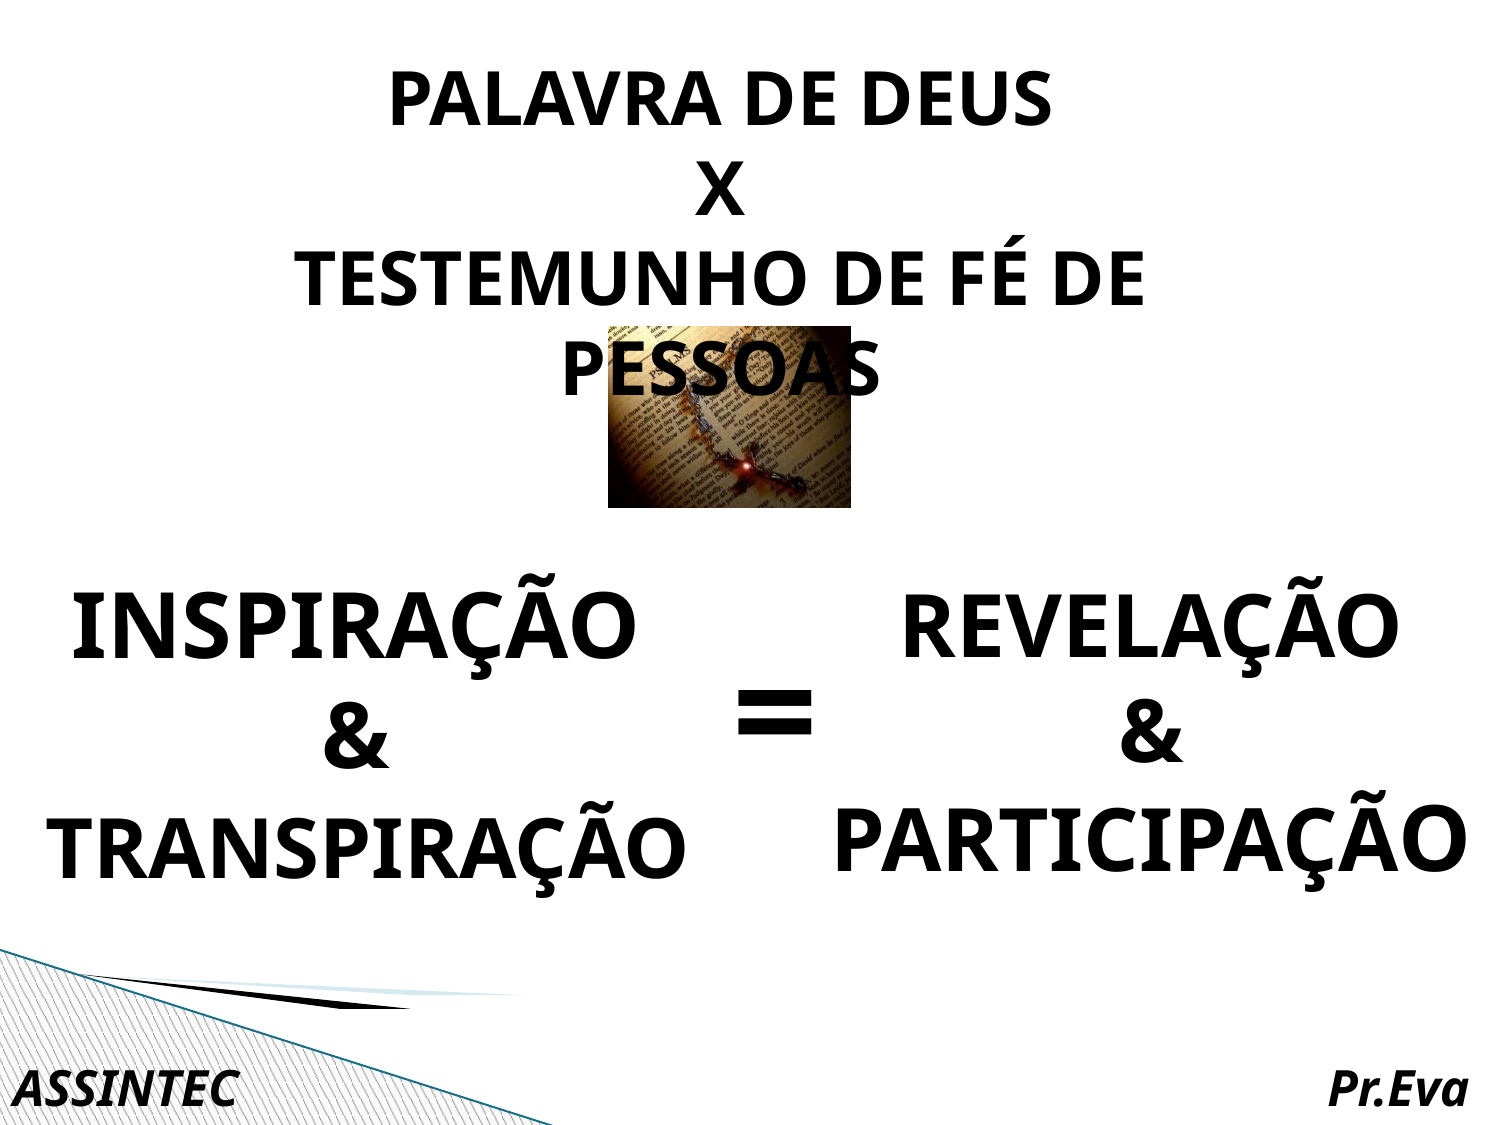

PALAVRA DE DEUS
 X
TESTEMUNHO DE FÉ DE PESSOAS
INSPIRAÇÃO
&
 TRANSPIRAÇÃO
REVELAÇÃO
&
PARTICIPAÇÃO
=
ASSINTEC
Pr.Evandro